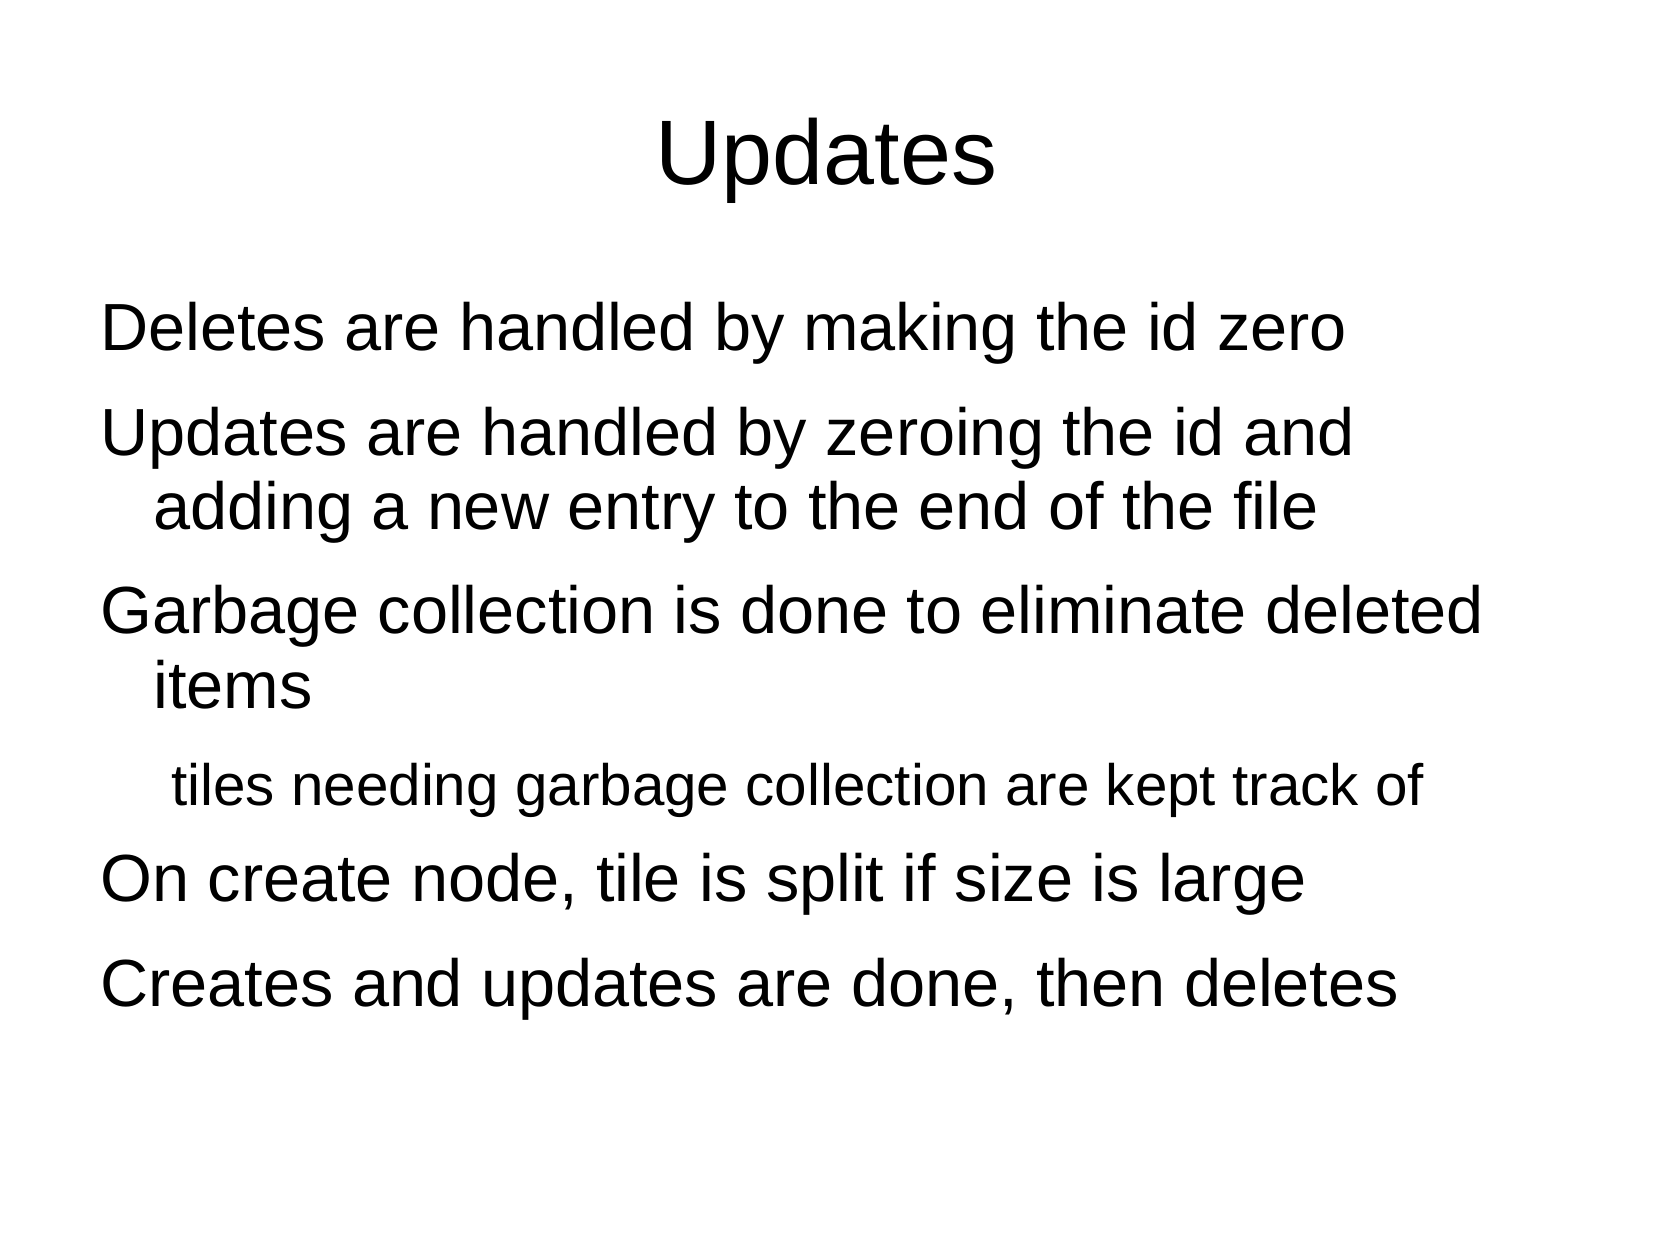

# Updates
Deletes are handled by making the id zero
Updates are handled by zeroing the id and adding a new entry to the end of the file
Garbage collection is done to eliminate deleted items
tiles needing garbage collection are kept track of
On create node, tile is split if size is large
Creates and updates are done, then deletes